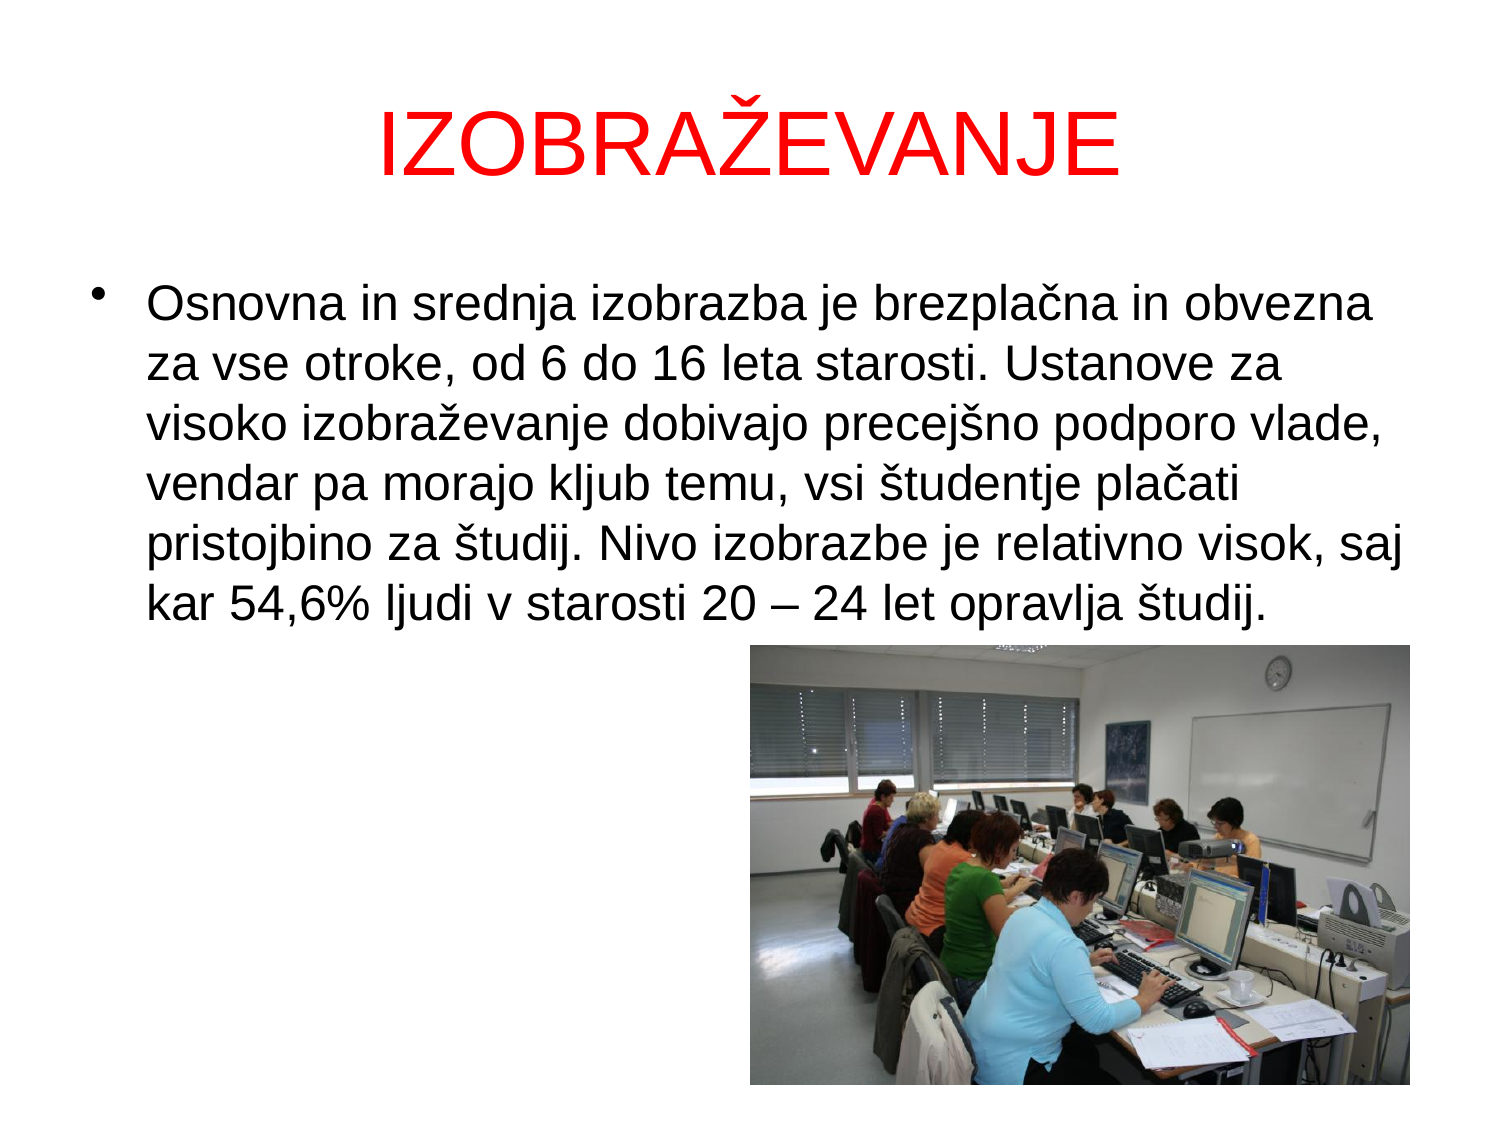

# IZOBRAŽEVANJE
Osnovna in srednja izobrazba je brezplačna in obvezna za vse otroke, od 6 do 16 leta starosti. Ustanove za visoko izobraževanje dobivajo precejšno podporo vlade, vendar pa morajo kljub temu, vsi študentje plačati pristojbino za študij. Nivo izobrazbe je relativno visok, saj kar 54,6% ljudi v starosti 20 – 24 let opravlja študij.